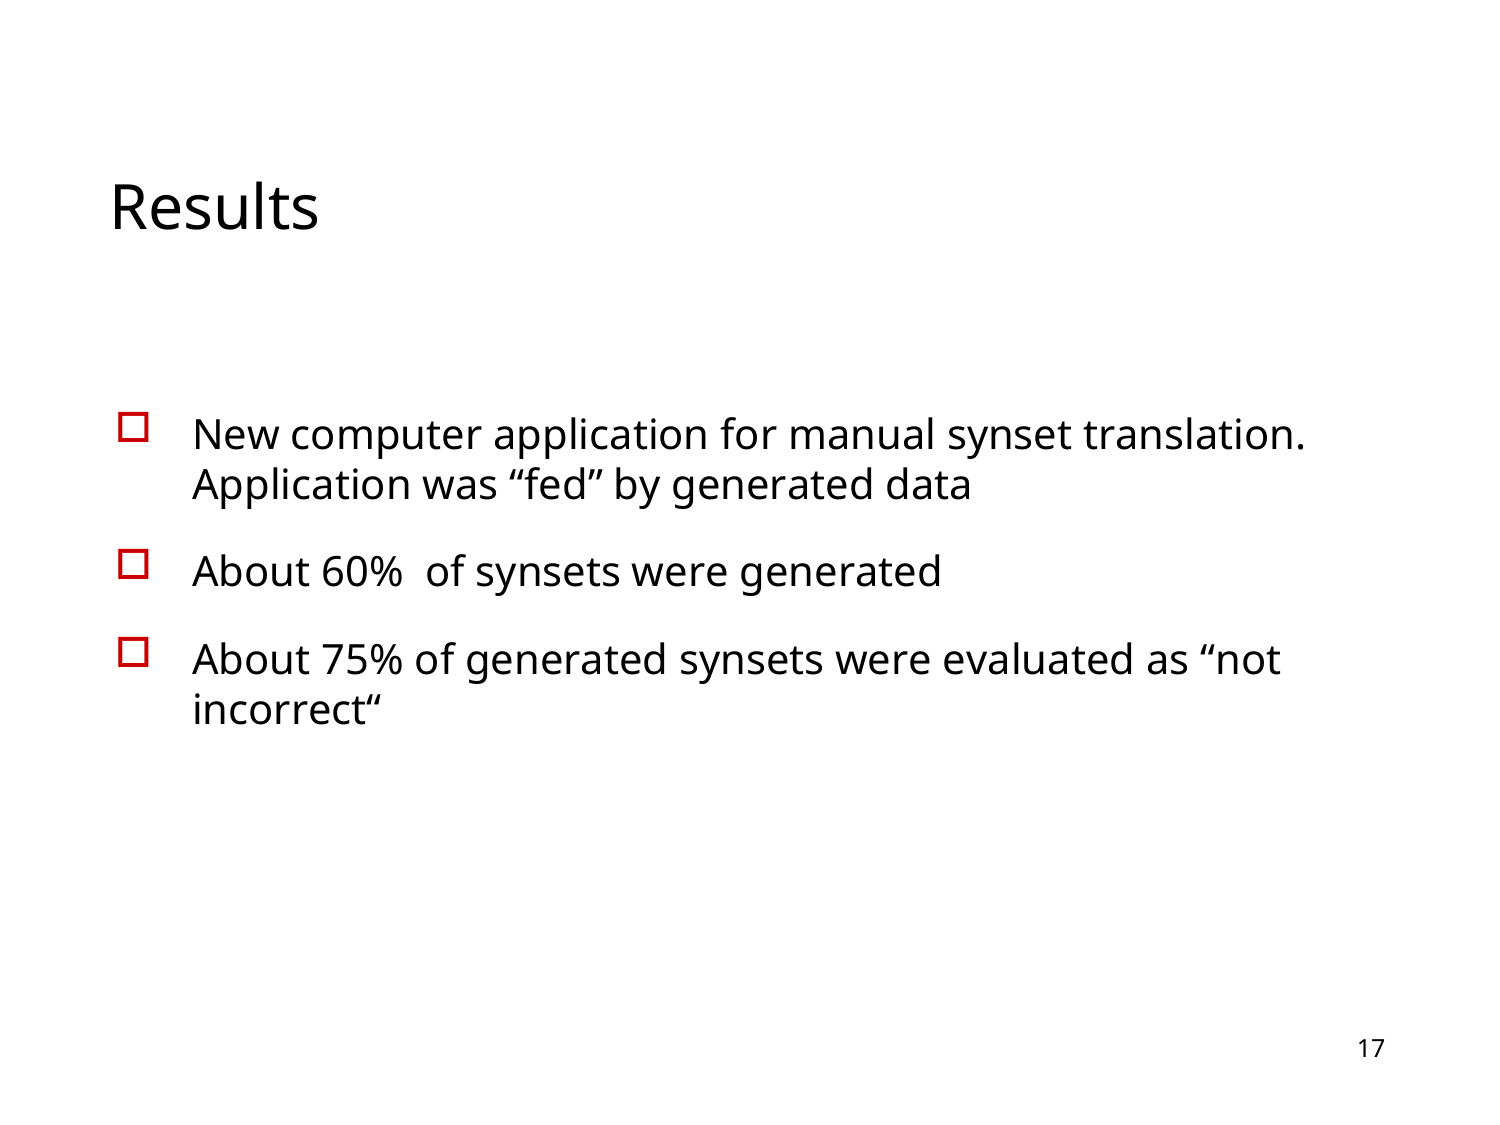

# Results
New computer application for manual synset translation. Application was “fed” by generated data
About 60% of synsets were generated
About 75% of generated synsets were evaluated as “not incorrect“